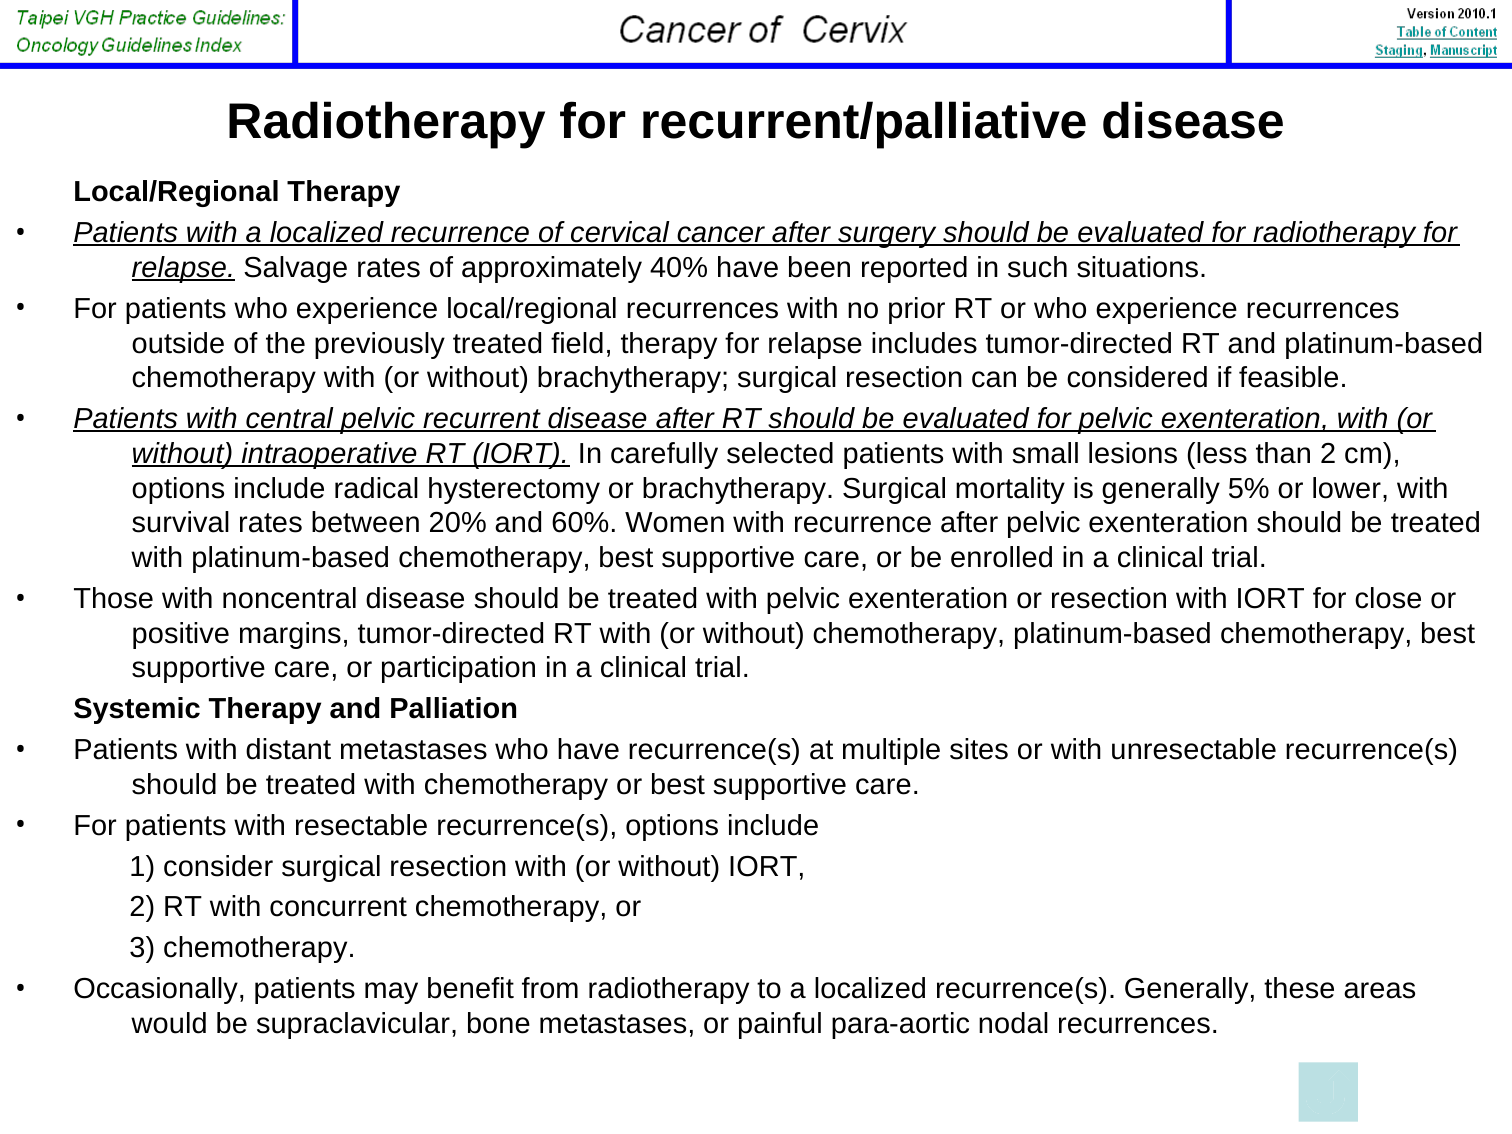

# Radiotherapy for recurrent/palliative disease
Local/Regional Therapy
Patients with a localized recurrence of cervical cancer after surgery should be evaluated for radiotherapy for relapse. Salvage rates of approximately 40% have been reported in such situations.
For patients who experience local/regional recurrences with no prior RT or who experience recurrences outside of the previously treated field, therapy for relapse includes tumor-directed RT and platinum-based chemotherapy with (or without) brachytherapy; surgical resection can be considered if feasible.
Patients with central pelvic recurrent disease after RT should be evaluated for pelvic exenteration, with (or without) intraoperative RT (IORT). In carefully selected patients with small lesions (less than 2 cm), options include radical hysterectomy or brachytherapy. Surgical mortality is generally 5% or lower, with survival rates between 20% and 60%. Women with recurrence after pelvic exenteration should be treated with platinum-based chemotherapy, best supportive care, or be enrolled in a clinical trial.
Those with noncentral disease should be treated with pelvic exenteration or resection with IORT for close or positive margins, tumor-directed RT with (or without) chemotherapy, platinum-based chemotherapy, best supportive care, or participation in a clinical trial.
Systemic Therapy and Palliation
Patients with distant metastases who have recurrence(s) at multiple sites or with unresectable recurrence(s) should be treated with chemotherapy or best supportive care.
For patients with resectable recurrence(s), options include
 1) consider surgical resection with (or without) IORT,
 2) RT with concurrent chemotherapy, or
 3) chemotherapy.
Occasionally, patients may benefit from radiotherapy to a localized recurrence(s). Generally, these areas would be supraclavicular, bone metastases, or painful para-aortic nodal recurrences.